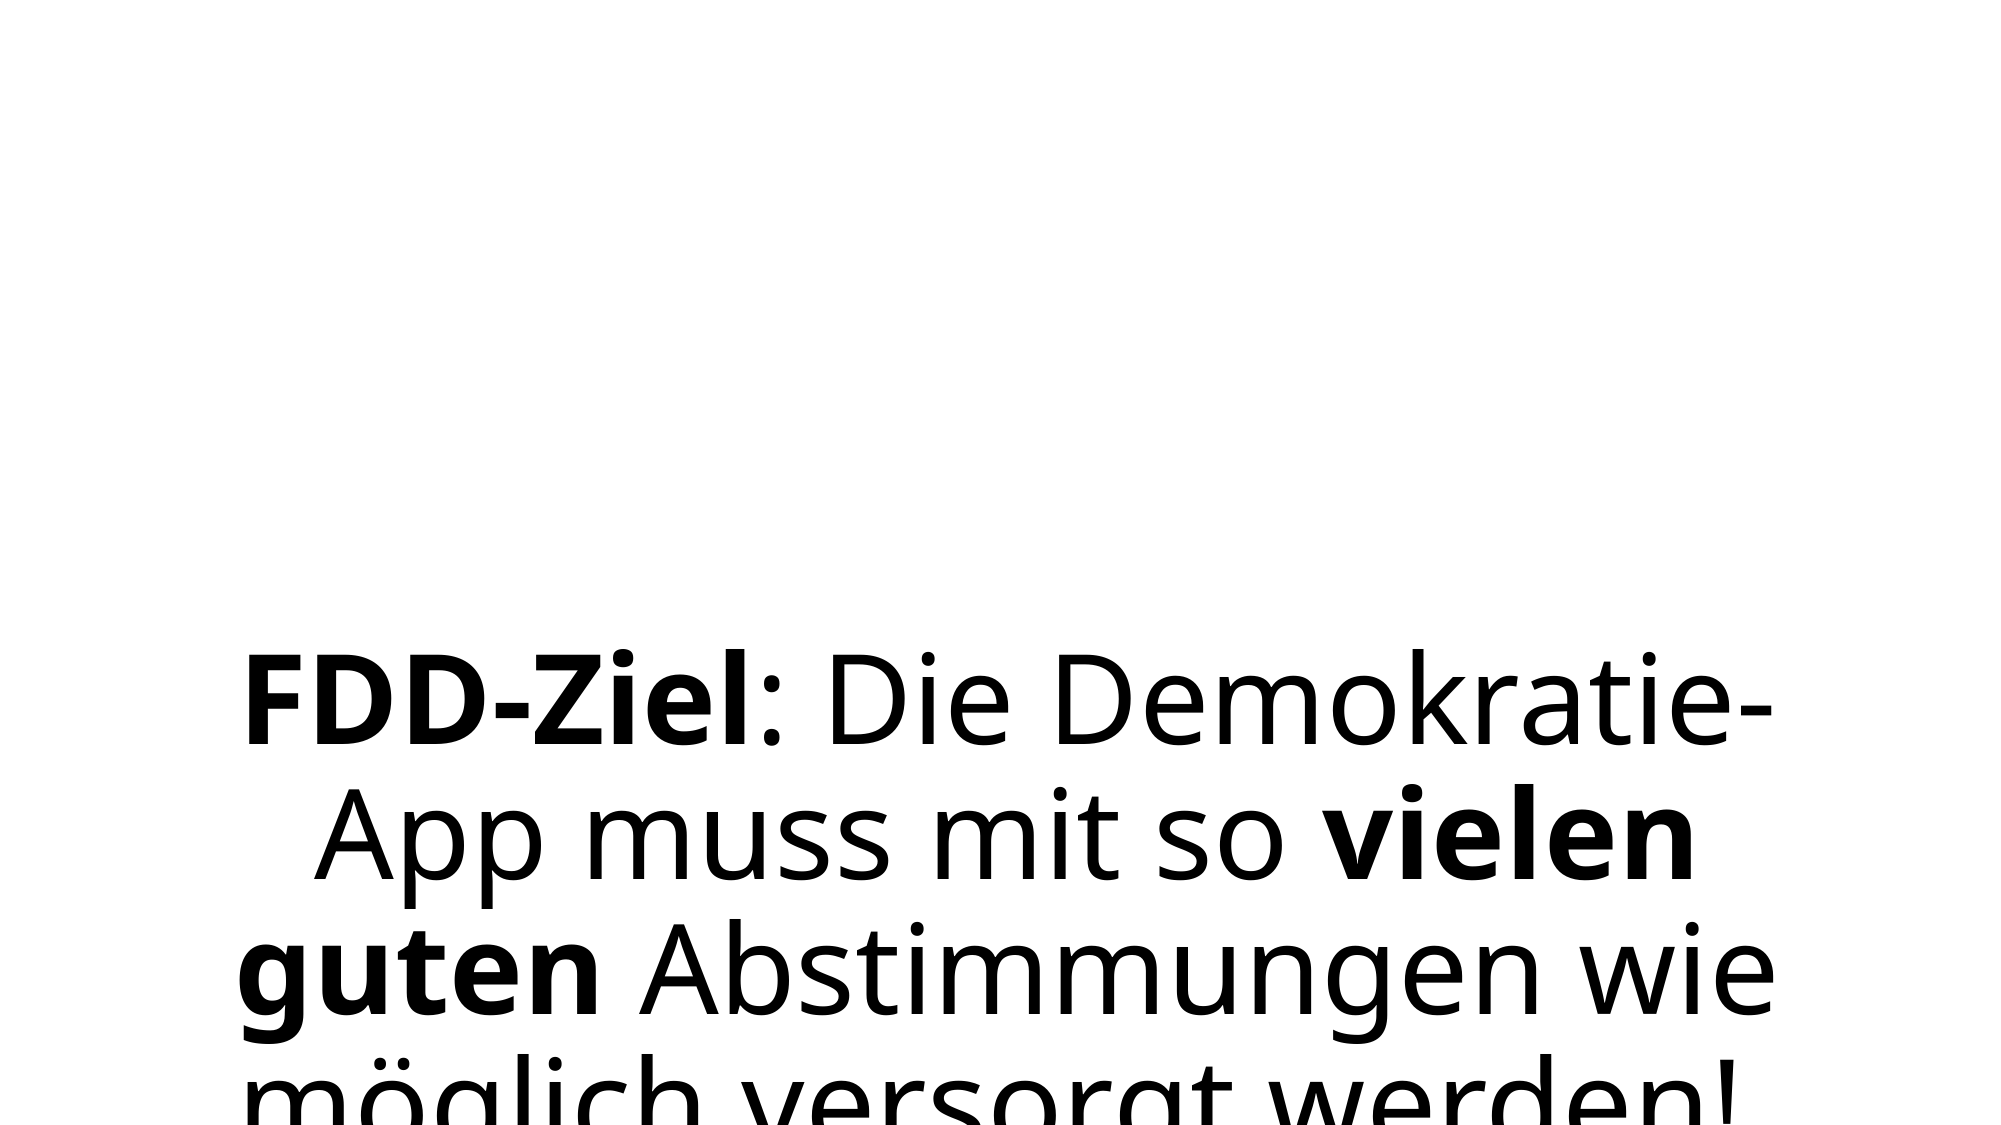

FDD-Ziel: Die Demokratie-App muss mit so vielen guten Abstimmungen wie möglich versorgt werden!